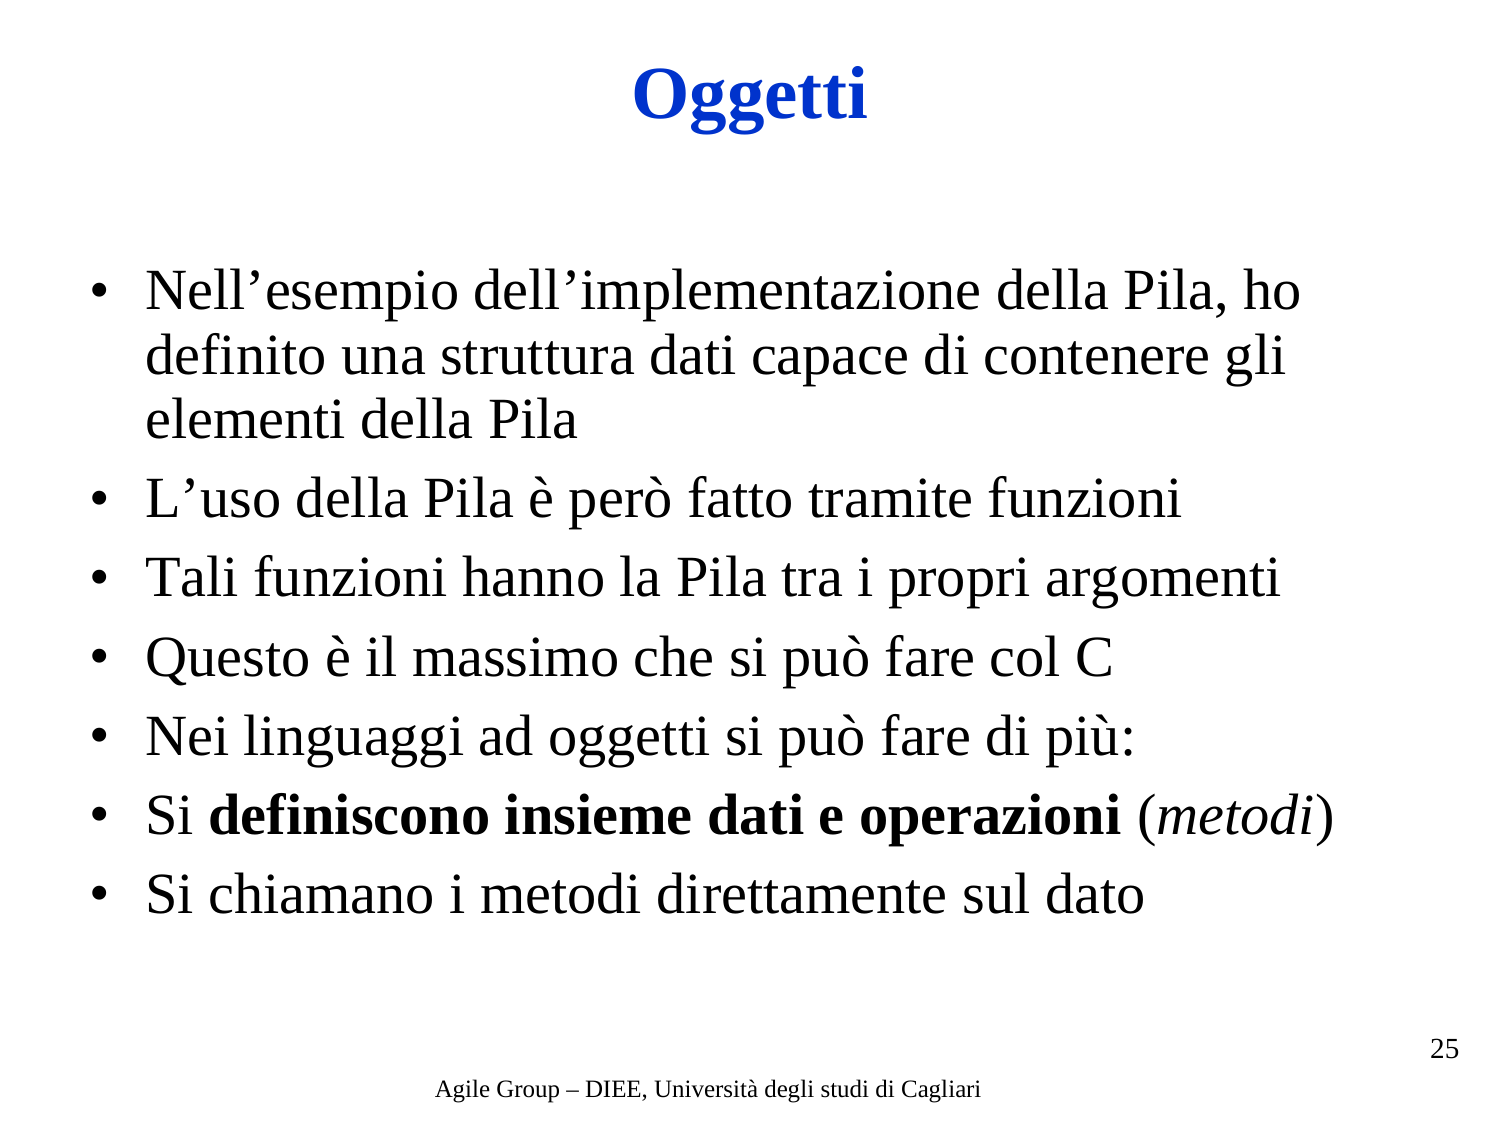

# Oggetti
Nell’esempio dell’implementazione della Pila, ho definito una struttura dati capace di contenere gli elementi della Pila
L’uso della Pila è però fatto tramite funzioni
Tali funzioni hanno la Pila tra i propri argomenti
Questo è il massimo che si può fare col C
Nei linguaggi ad oggetti si può fare di più:
Si definiscono insieme dati e operazioni (metodi)
Si chiamano i metodi direttamente sul dato
25